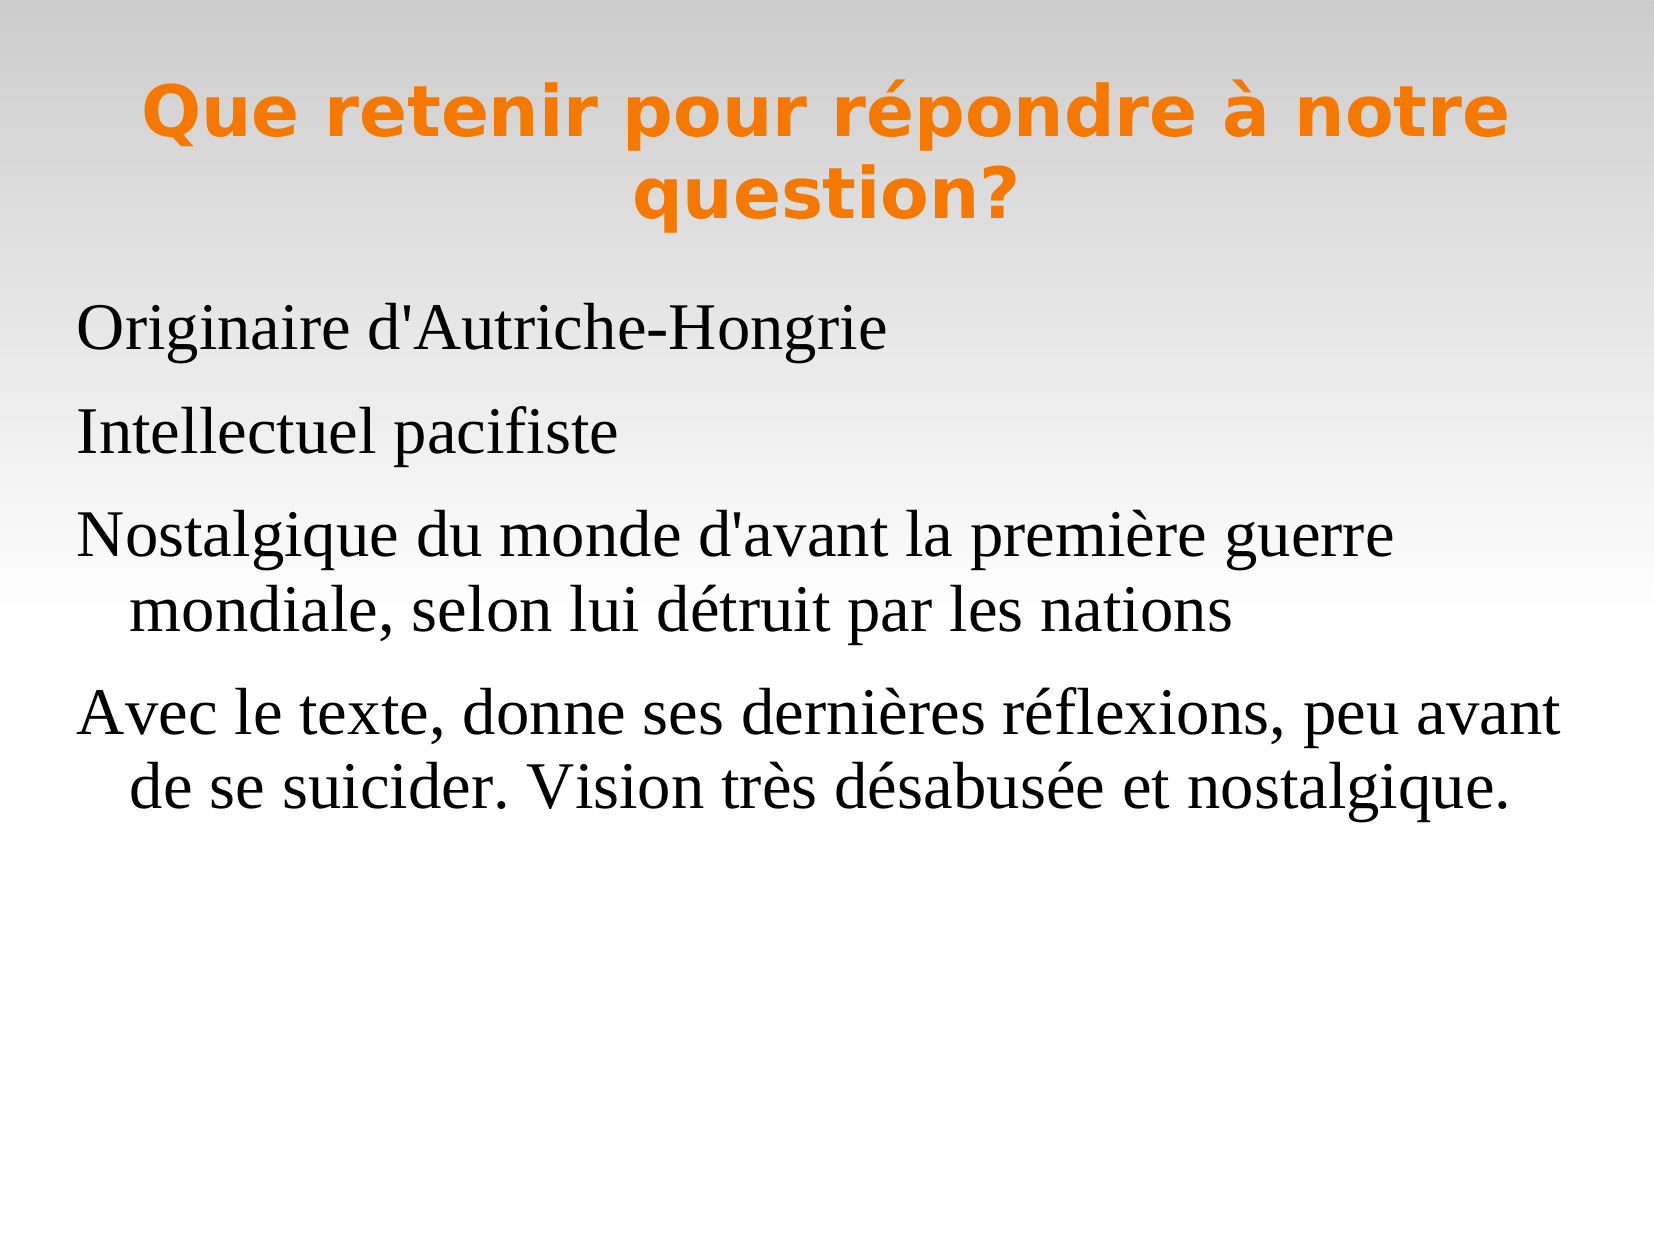

# Que retenir pour répondre à notre question?
Originaire d'Autriche-Hongrie
Intellectuel pacifiste
Nostalgique du monde d'avant la première guerre mondiale, selon lui détruit par les nations
Avec le texte, donne ses dernières réflexions, peu avant de se suicider. Vision très désabusée et nostalgique.